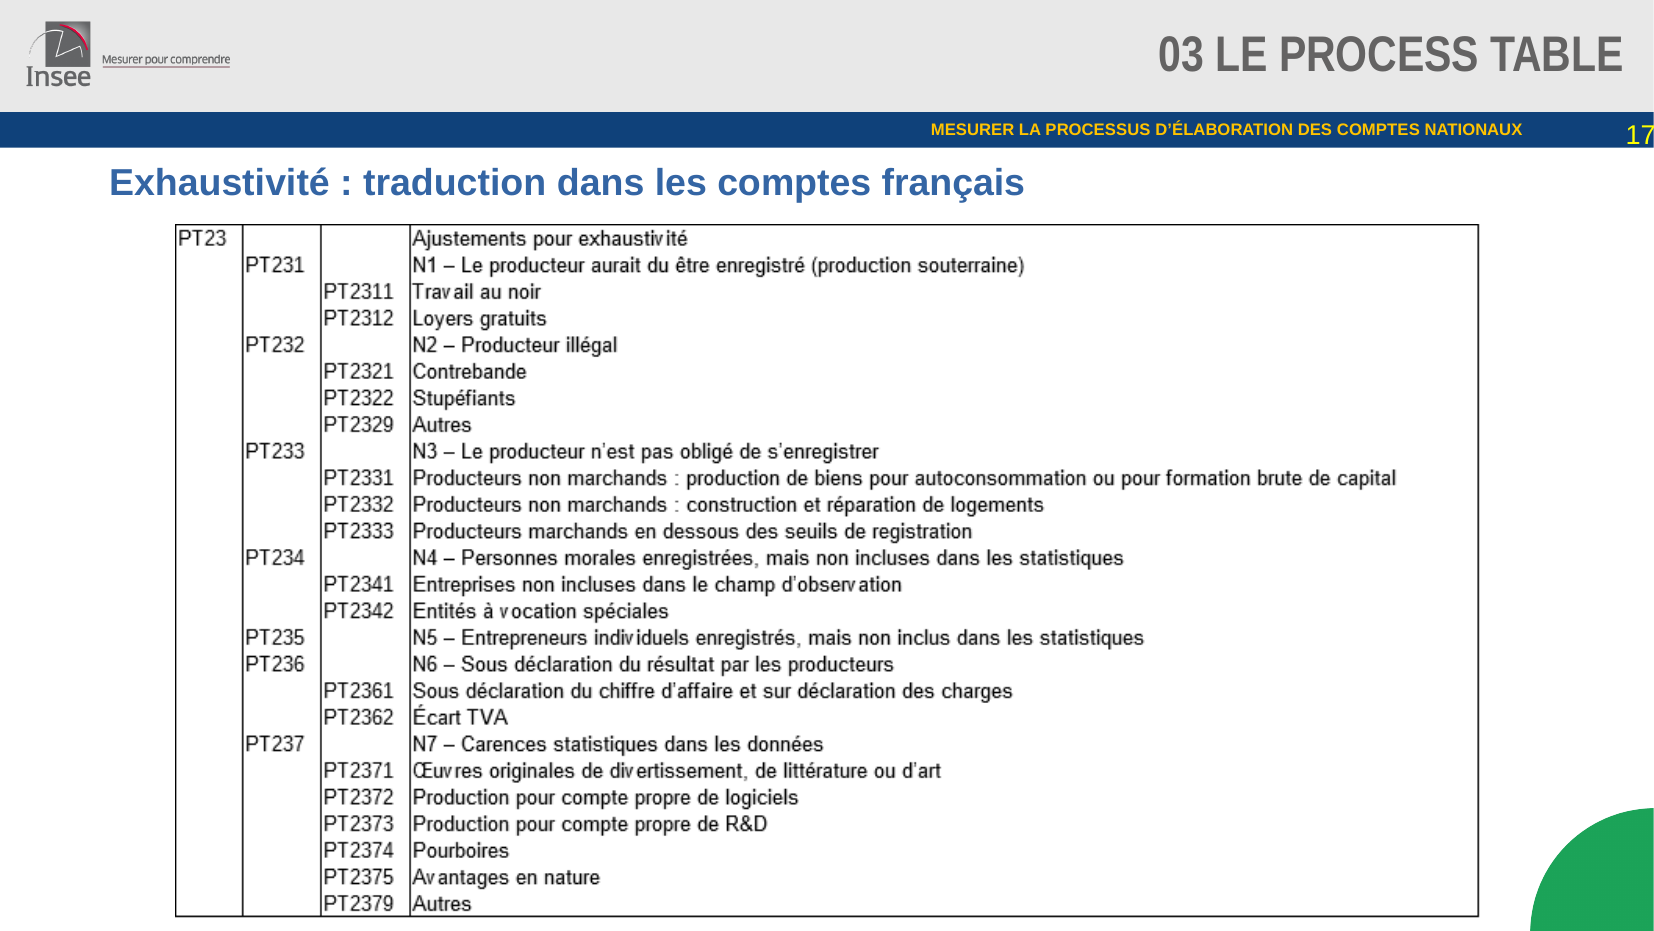

# 03 le process table
Indiquez le nom de votre partie dans Insertion / En tête et pied de page
Exhaustivité : traduction dans les comptes français